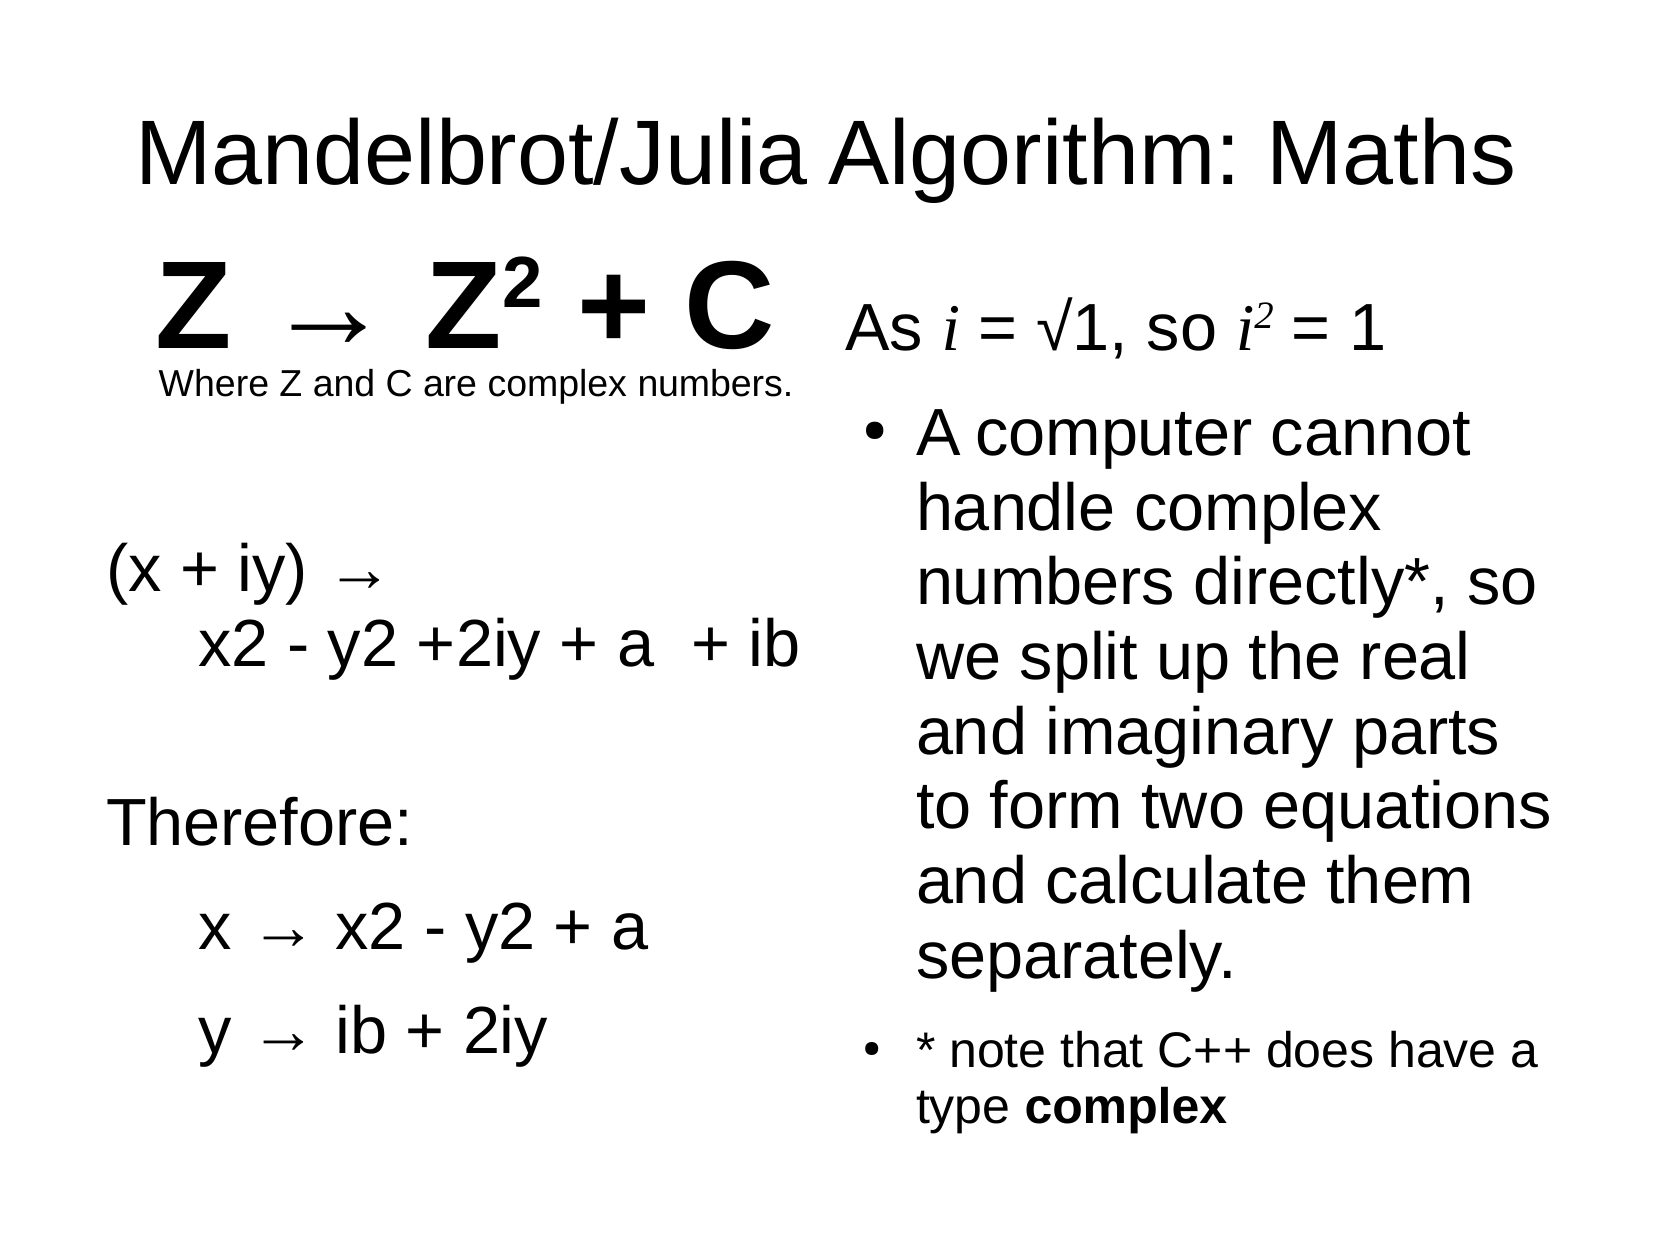

# Mandelbrot/Julia Algorithm: Maths
Z → Z2 + C
As i = √1, so i2 = 1
A computer cannot handle complex numbers directly*, so we split up the real and imaginary parts to form two equations and calculate them separately.
* note that C++ does have a type complex
Where Z and C are complex numbers.
(x + iy) →
 x2 - y2 +2iy + a + ib
Therefore:
 x → x2 - y2 + a
 y → ib + 2iy